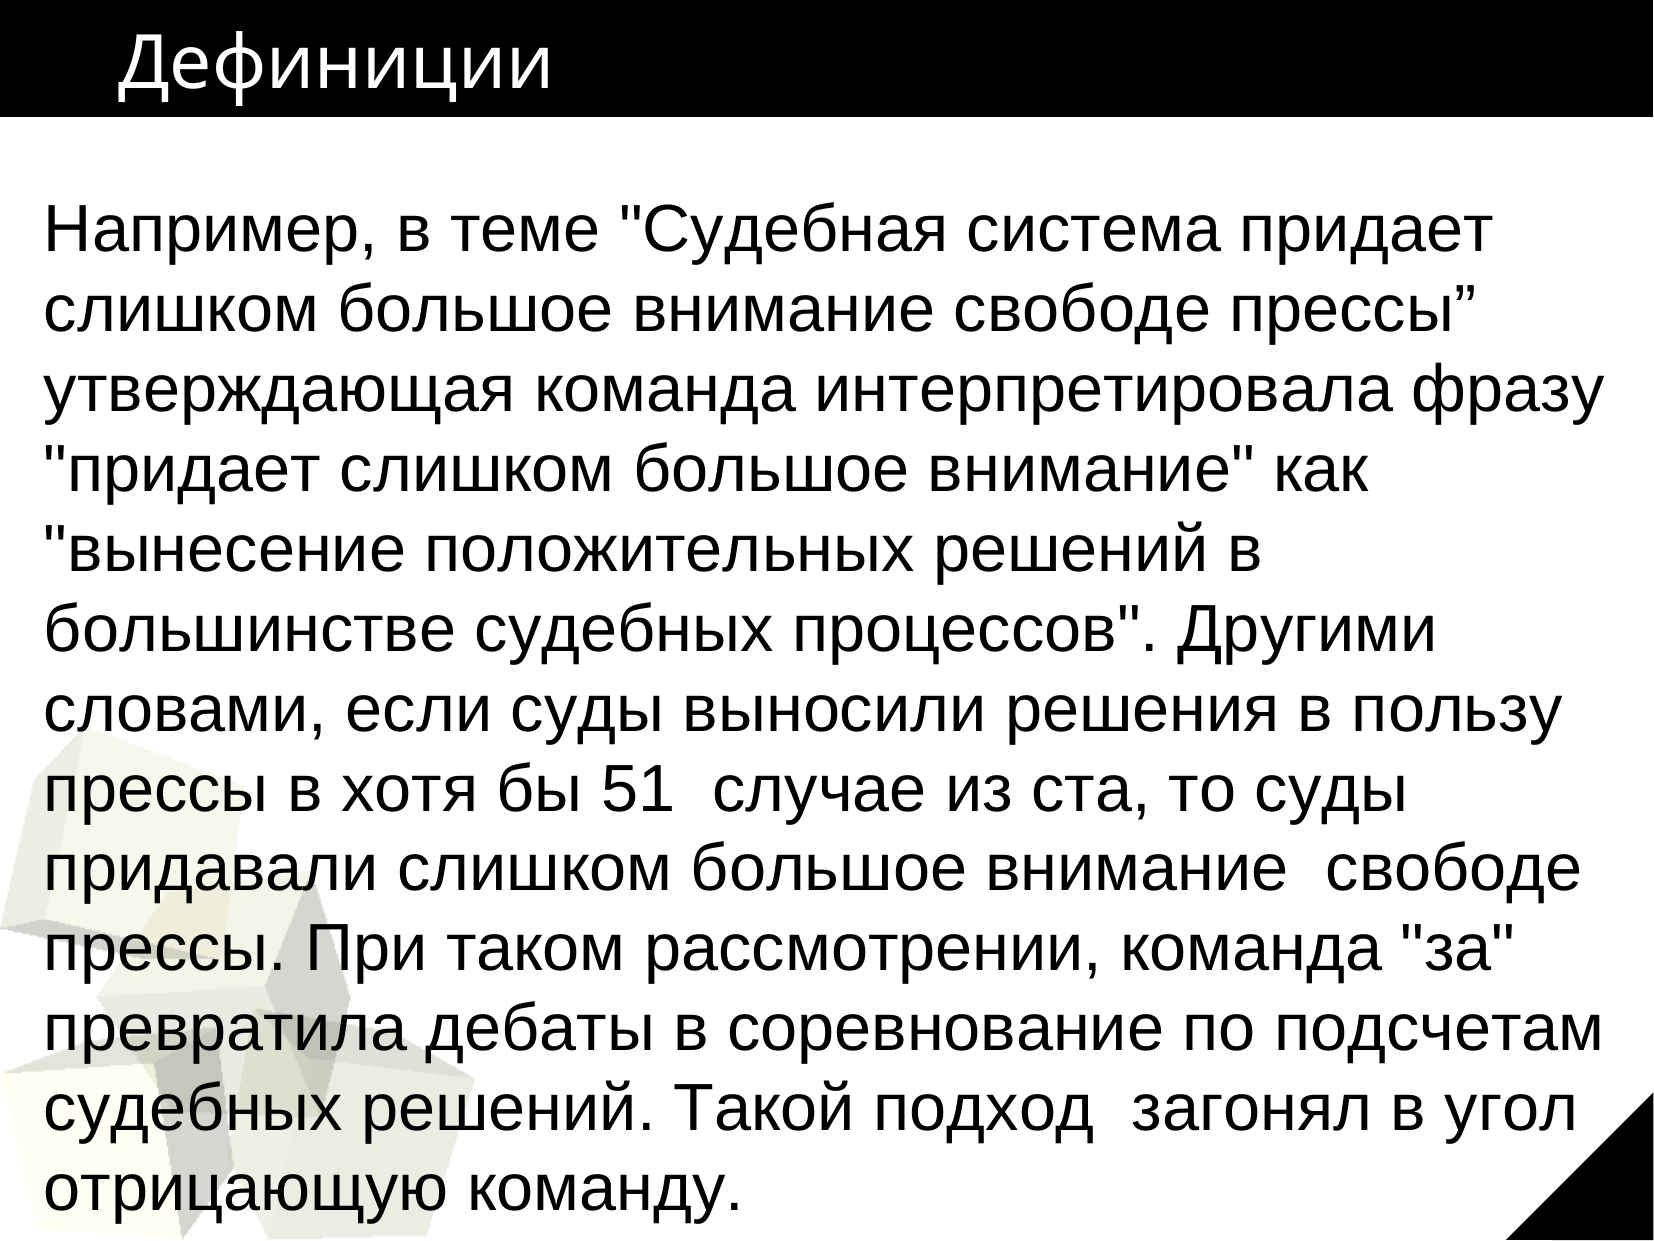

# Дефиниции
Например, в теме "Судебная система придает слишком большое внимание свободе прессы” утверждающая команда интерпретировала фразу "придает слишком большое внимание" как "вынесение положительных решений в большинстве судебных процессов". Другими словами, если суды выносили решения в пользу прессы в хотя бы 51 случае из ста, то суды придавали слишком большое внимание свободе прессы. При таком рассмотрении, команда "за" превратила дебаты в соревнование по подсчетам судебных решений. Такой подход загонял в угол отрицающую команду.